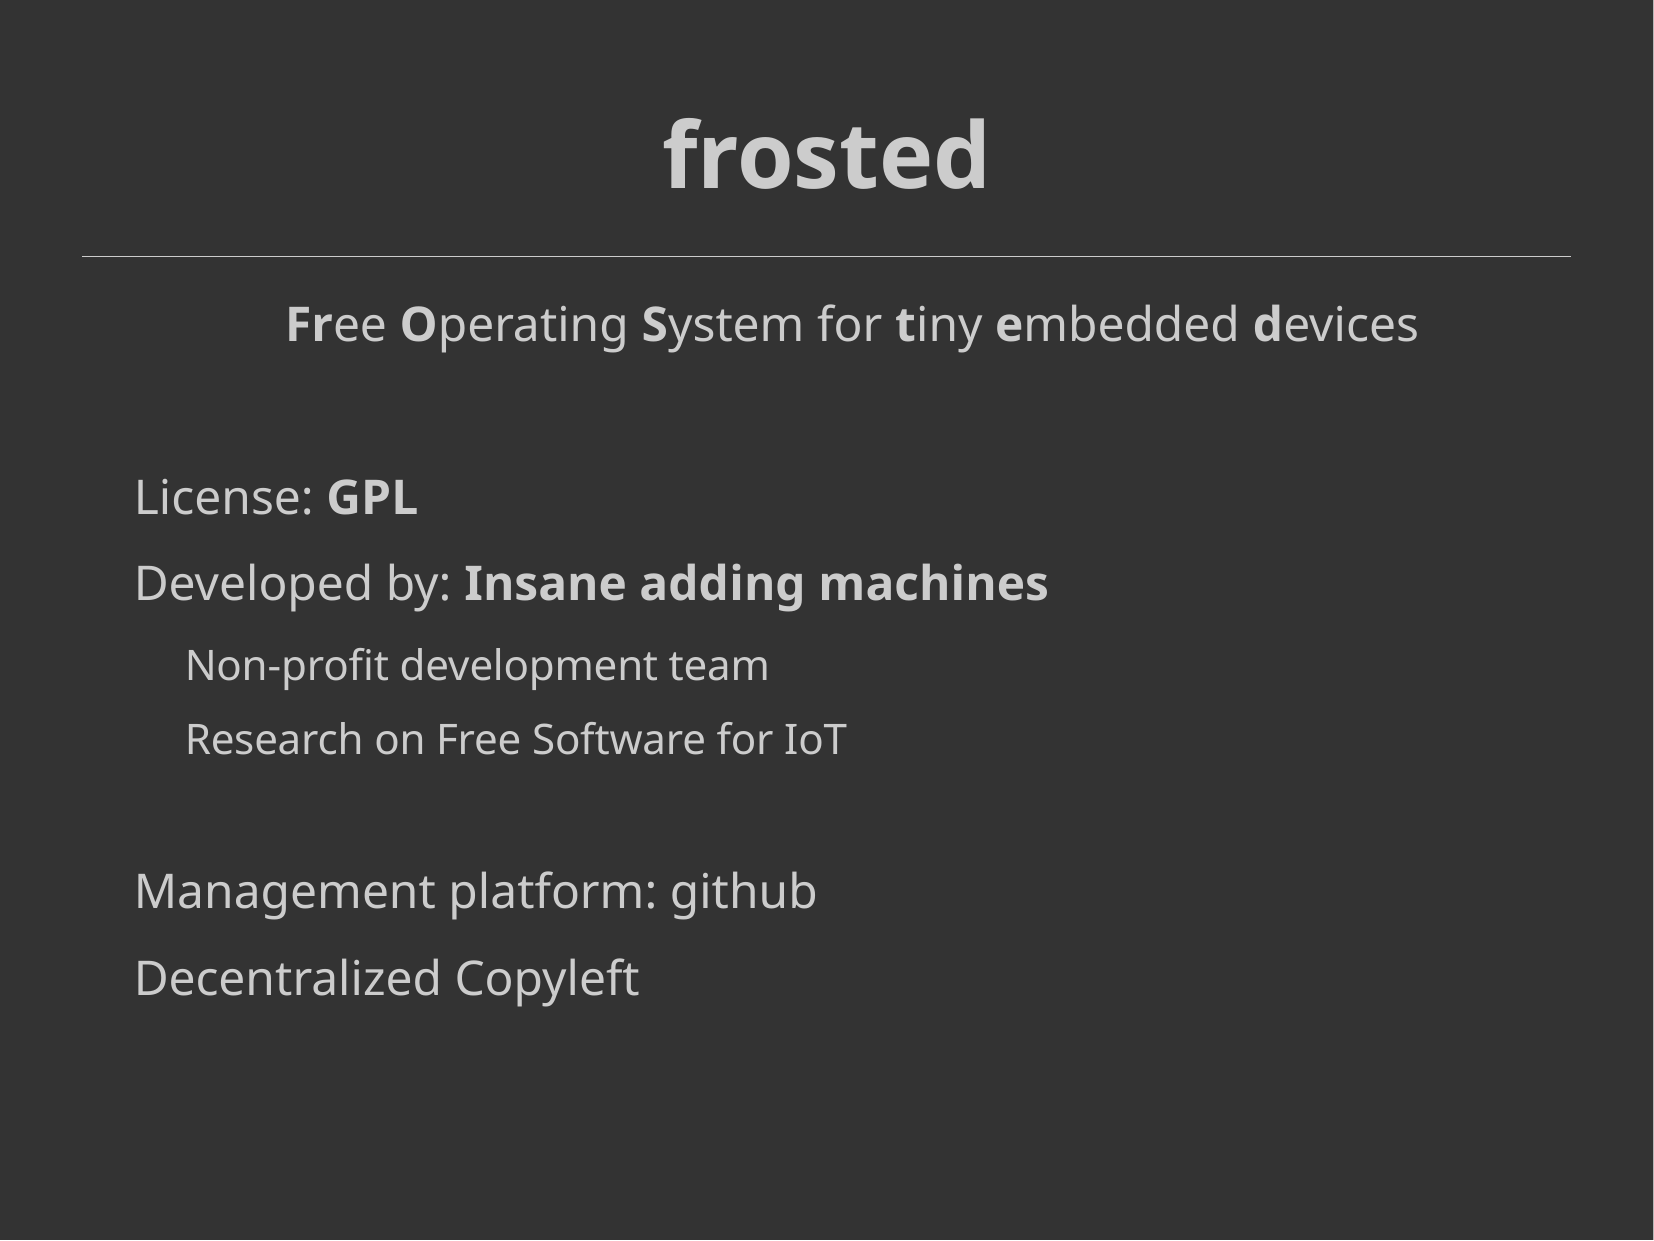

# frosted
Free Operating System for tiny embedded devices
License: GPL
Developed by: Insane adding machines
Non-profit development team
Research on Free Software for IoT
Management platform: github
Decentralized Copyleft